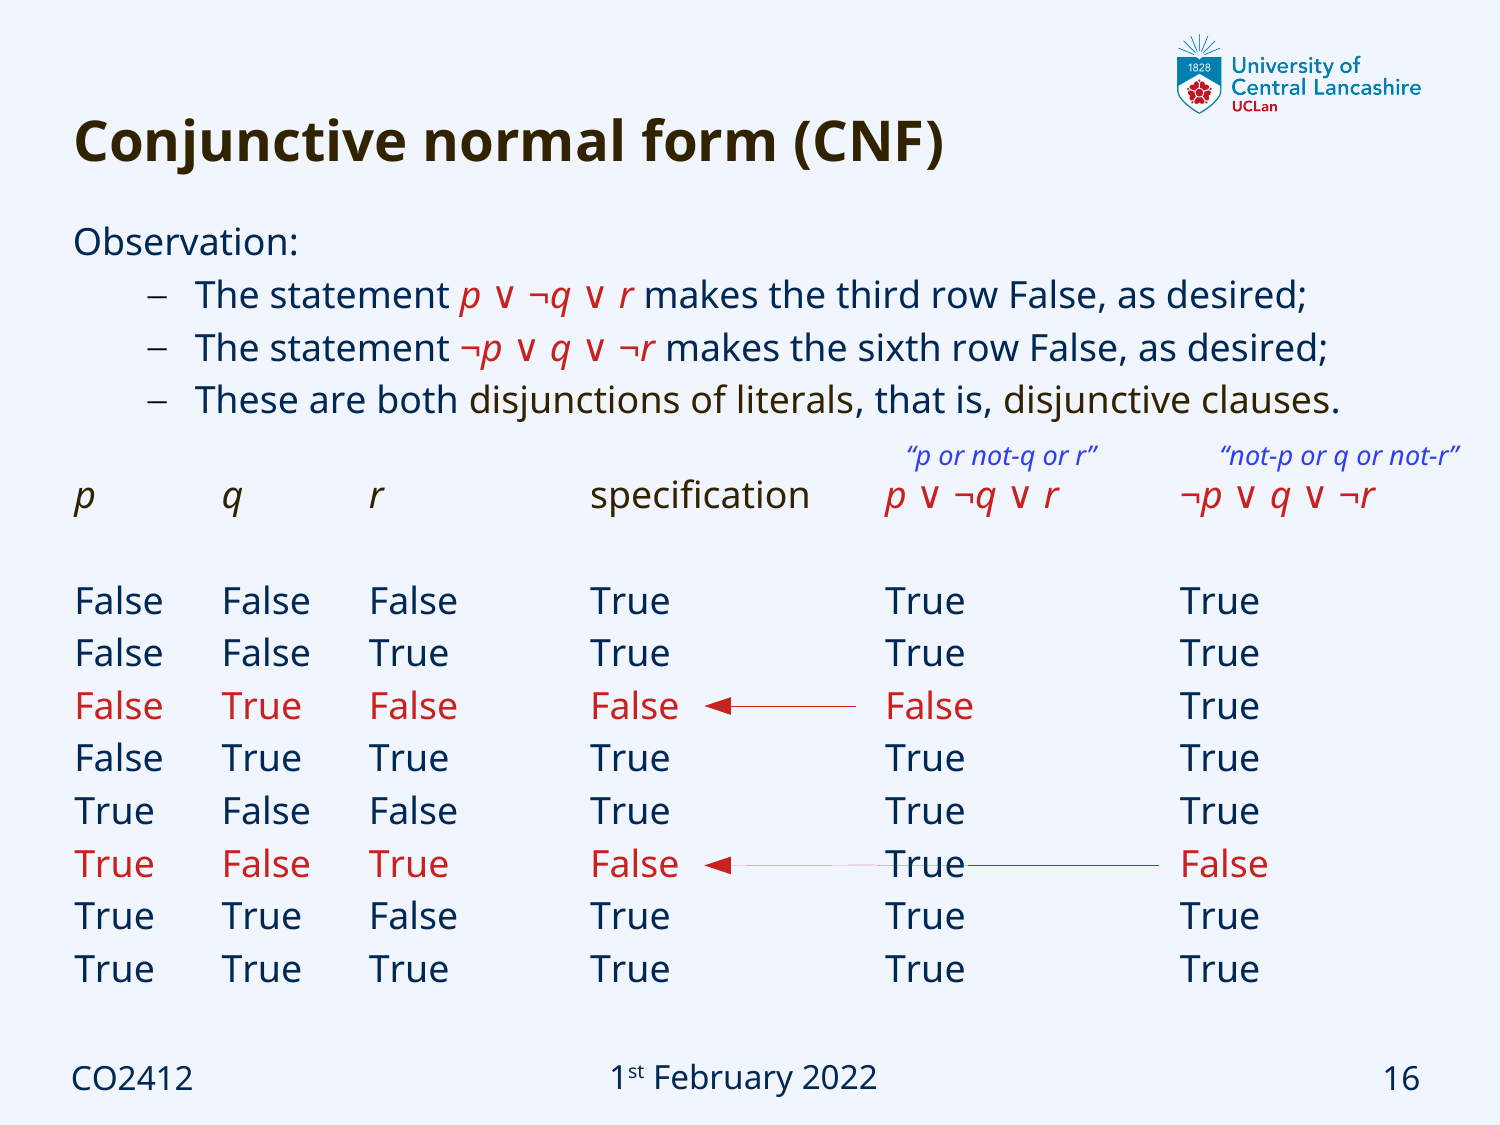

# Conjunctive normal form (CNF)
Observation:
The statement p ∨ ¬q ∨ r makes the third row False, as desired;
The statement ¬p ∨ q ∨ ¬r makes the sixth row False, as desired;
These are both disjunctions of literals, that is, disjunctive clauses.
p		q		r			specification		p ∨ ¬q ∨ r		¬p ∨ q ∨ ¬r
False	False	False		True			True			True
False	False	True		True			True			True
False	True	False		False			False			True
False	True	True		True			True			True
True	False	False		True			True			True
True	False	True		False			True			False
True	True	False		True			True			True
True	True	True		True			True			True
“p or not-q or r”
“not-p or q or not-r”